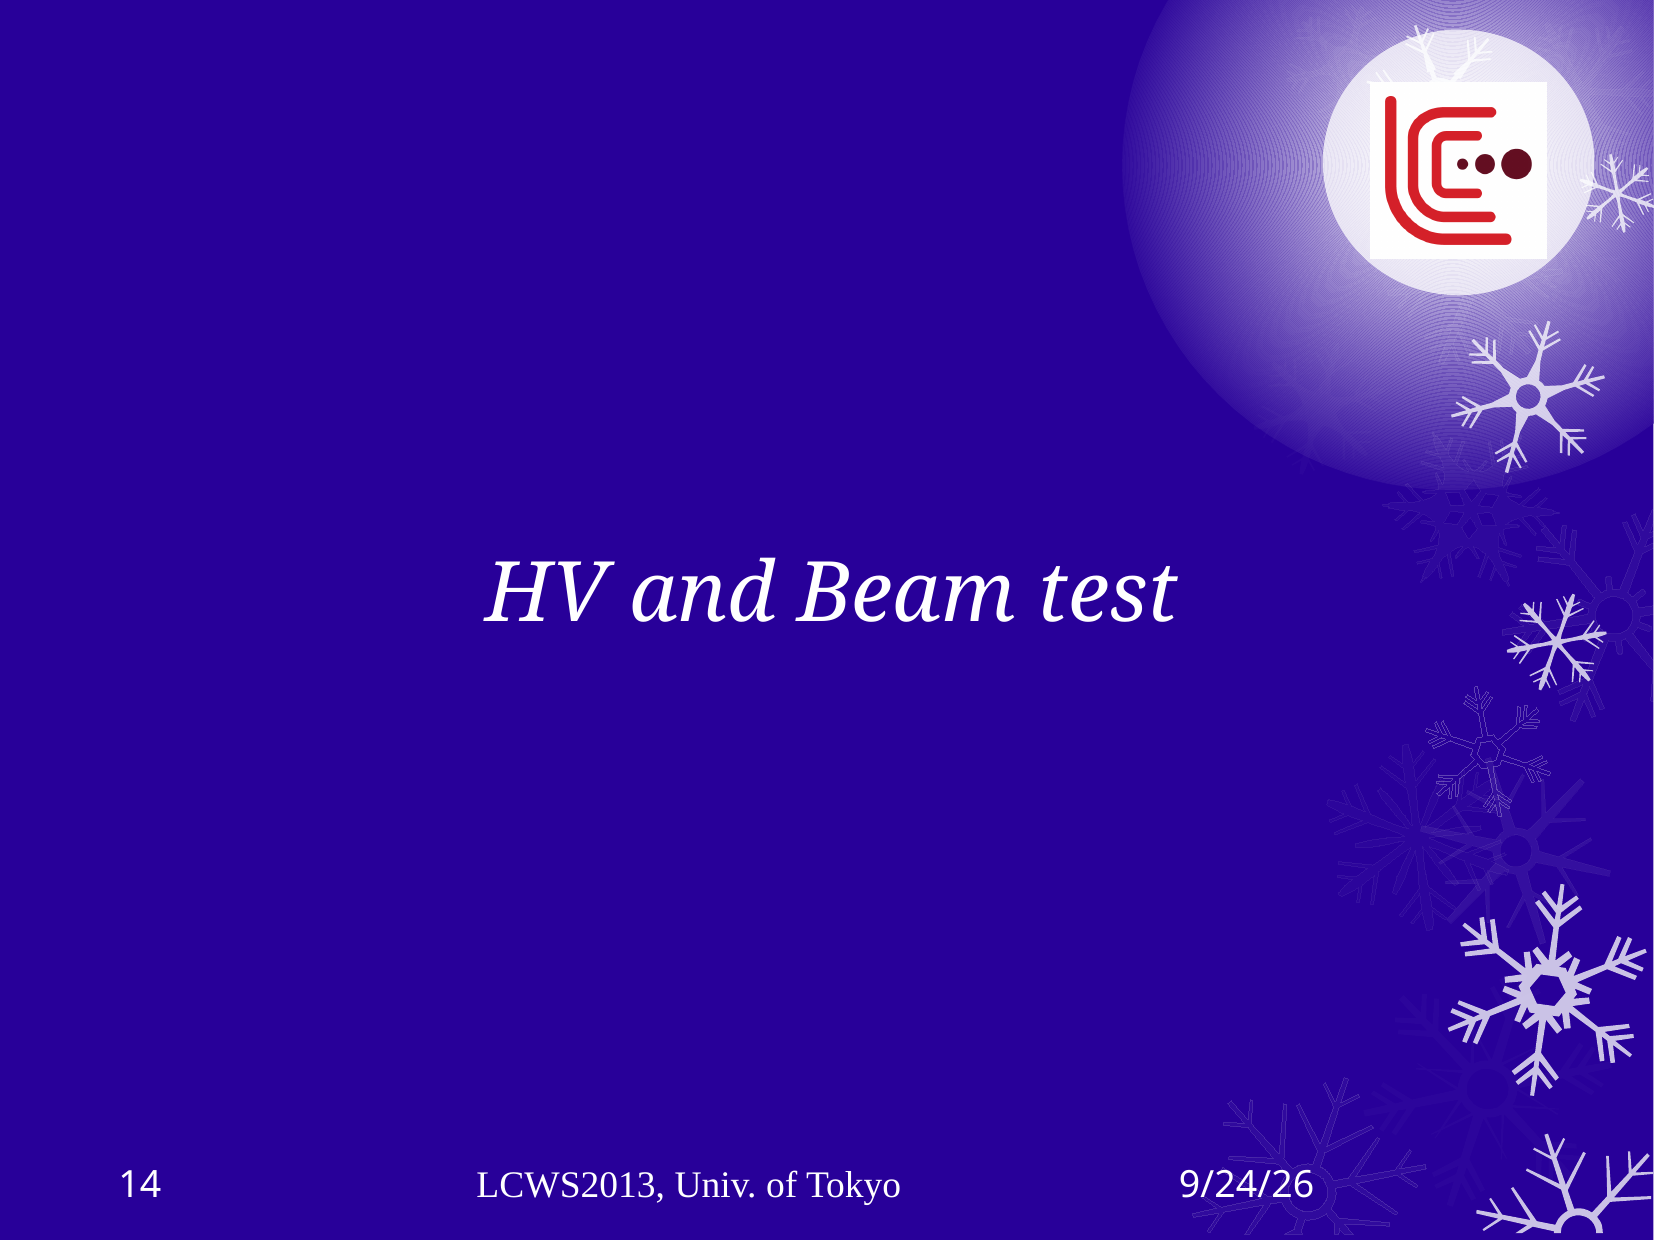

# HV and Beam test
14
2010/8/11